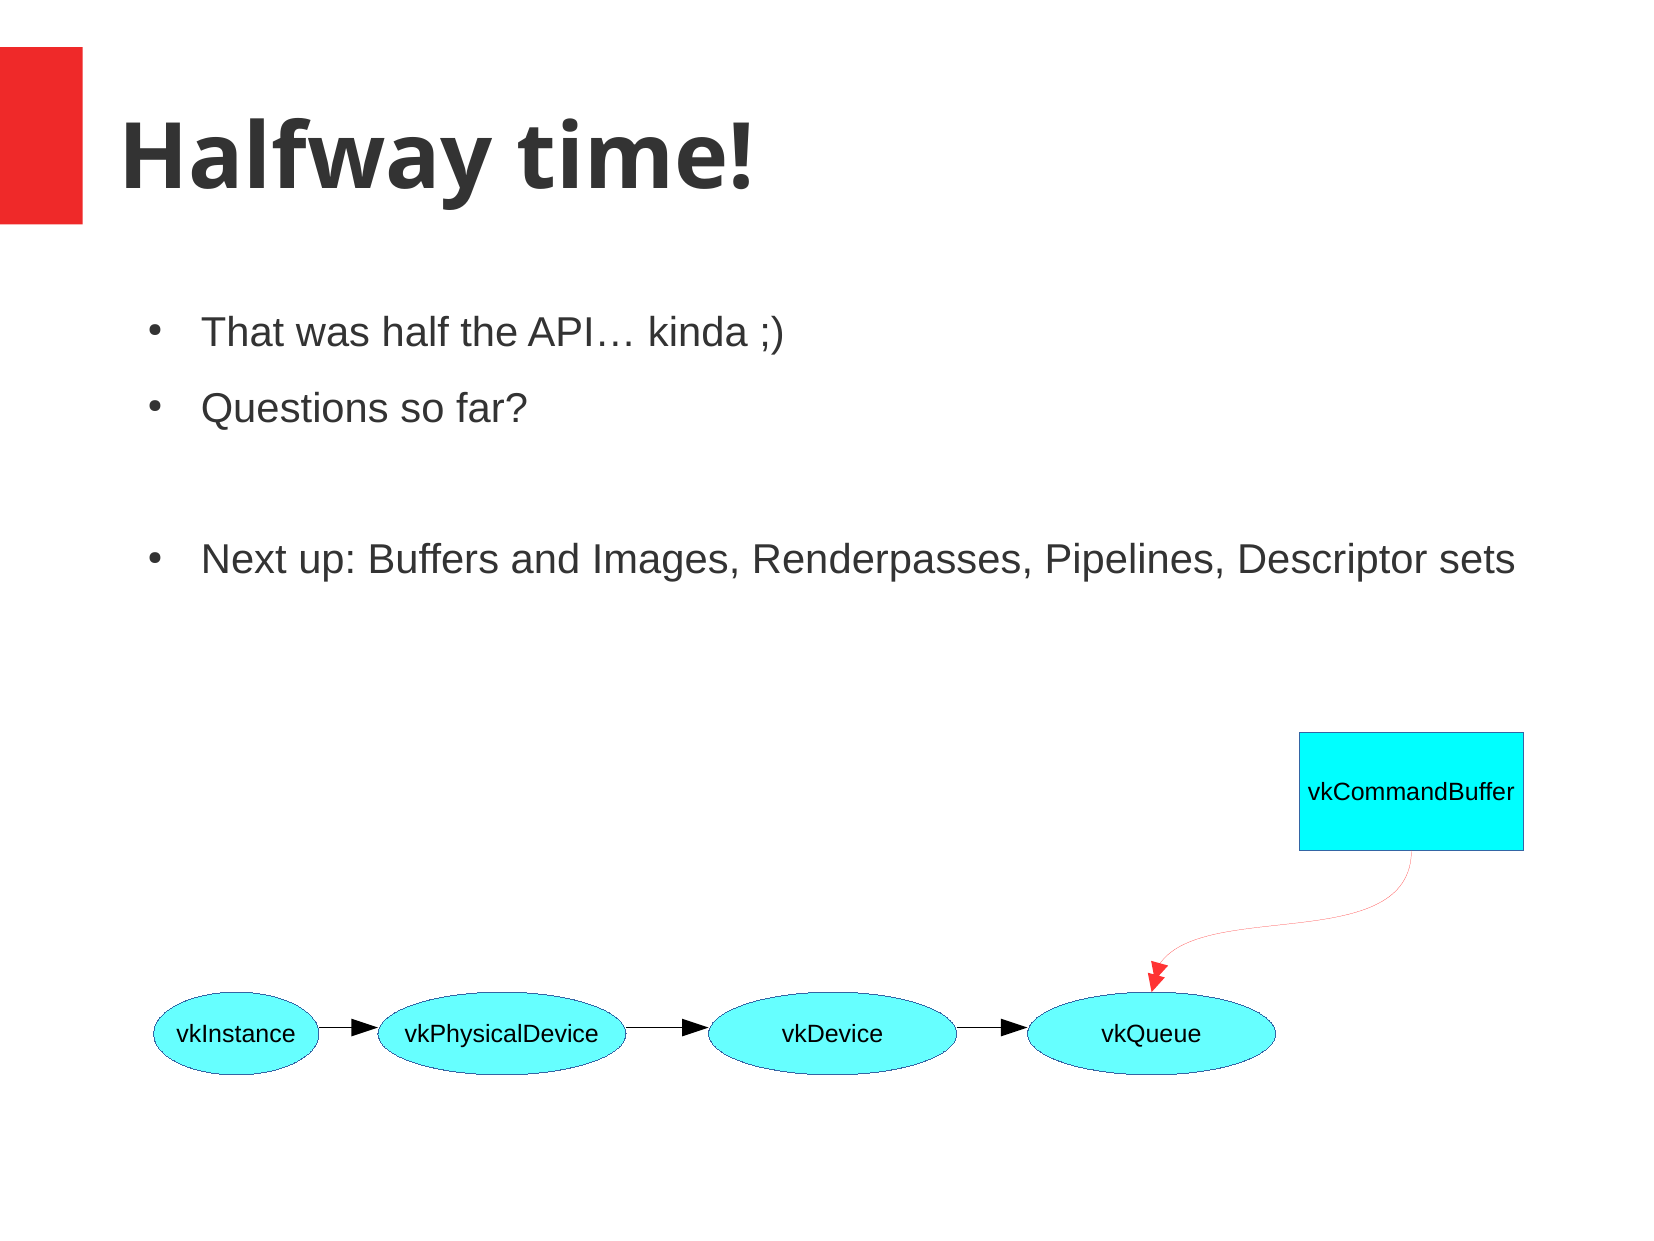

# Halfway time!
That was half the API… kinda ;)
Questions so far?
Next up: Buffers and Images, Renderpasses, Pipelines, Descriptor sets
vkCommandBuffer
vkInstance
vkPhysicalDevice
vkDevice
vkQueue